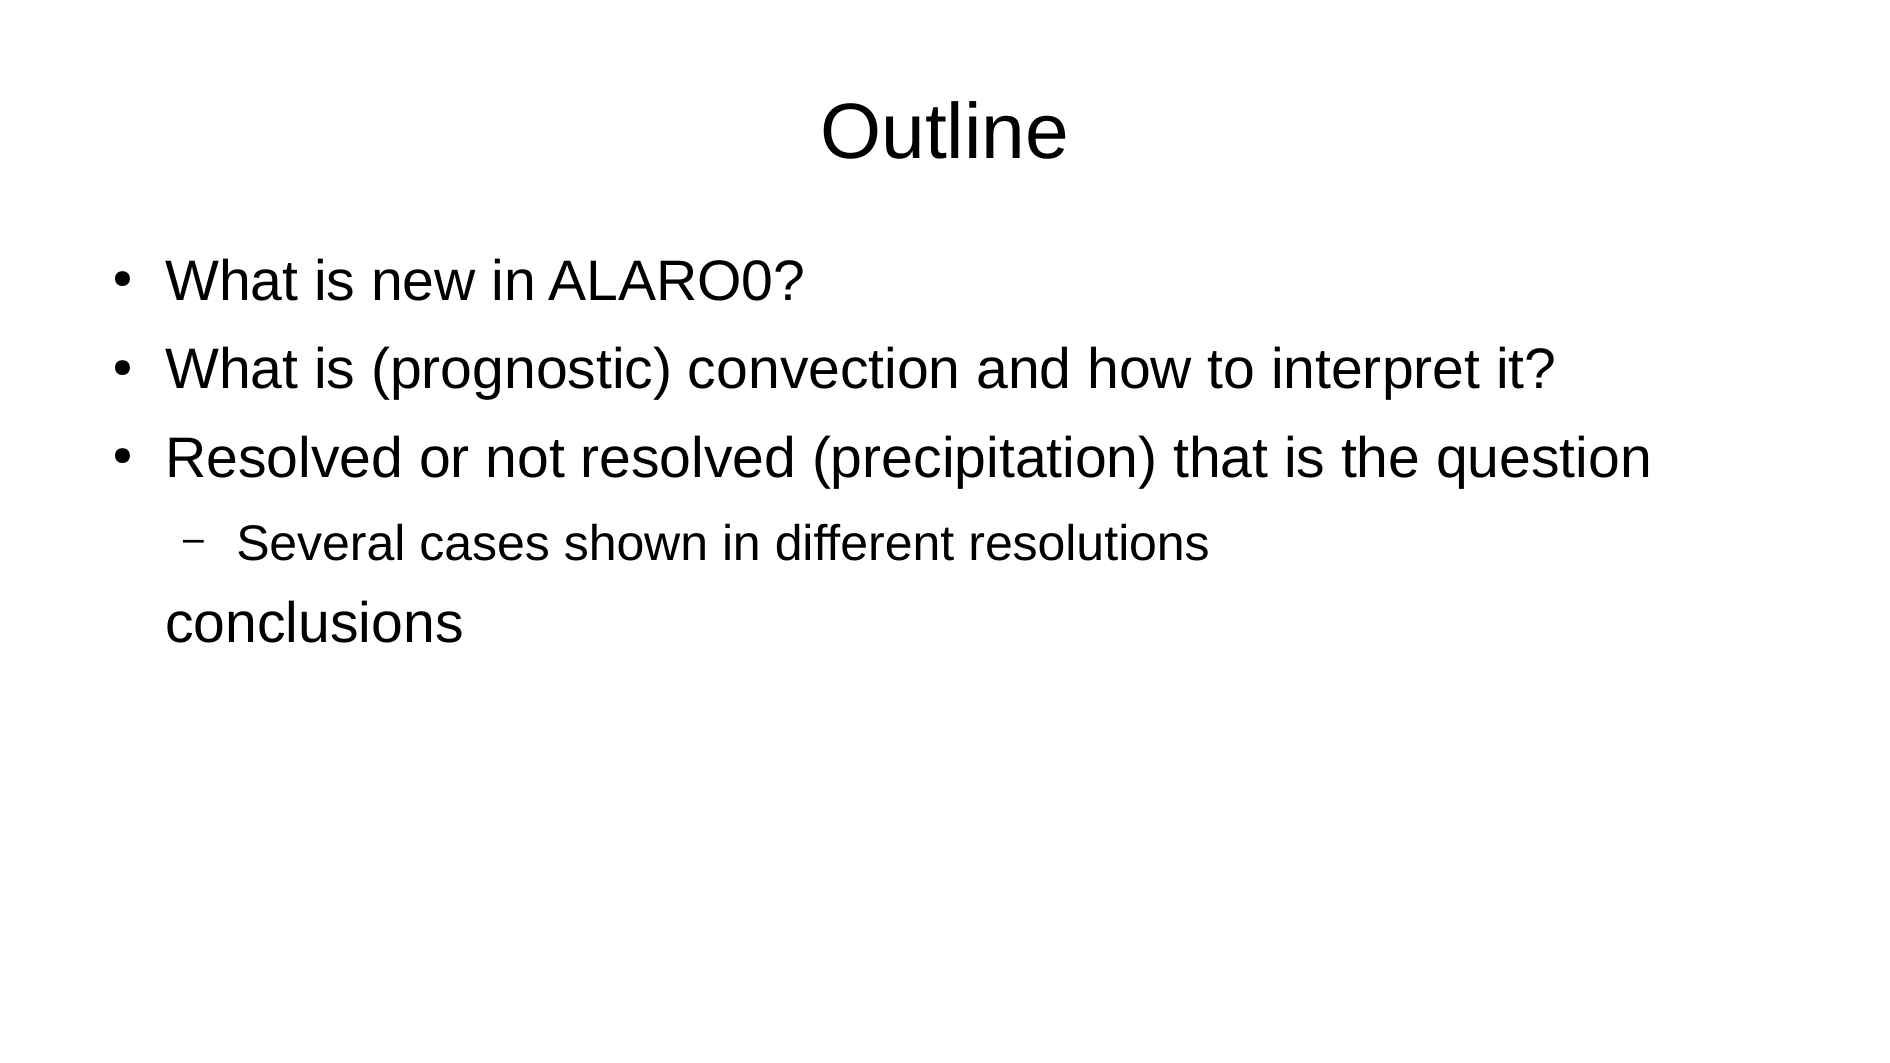

# Outline
What is new in ALARO0?
What is (prognostic) convection and how to interpret it?
Resolved or not resolved (precipitation) that is the question
Several cases shown in different resolutions
conclusions